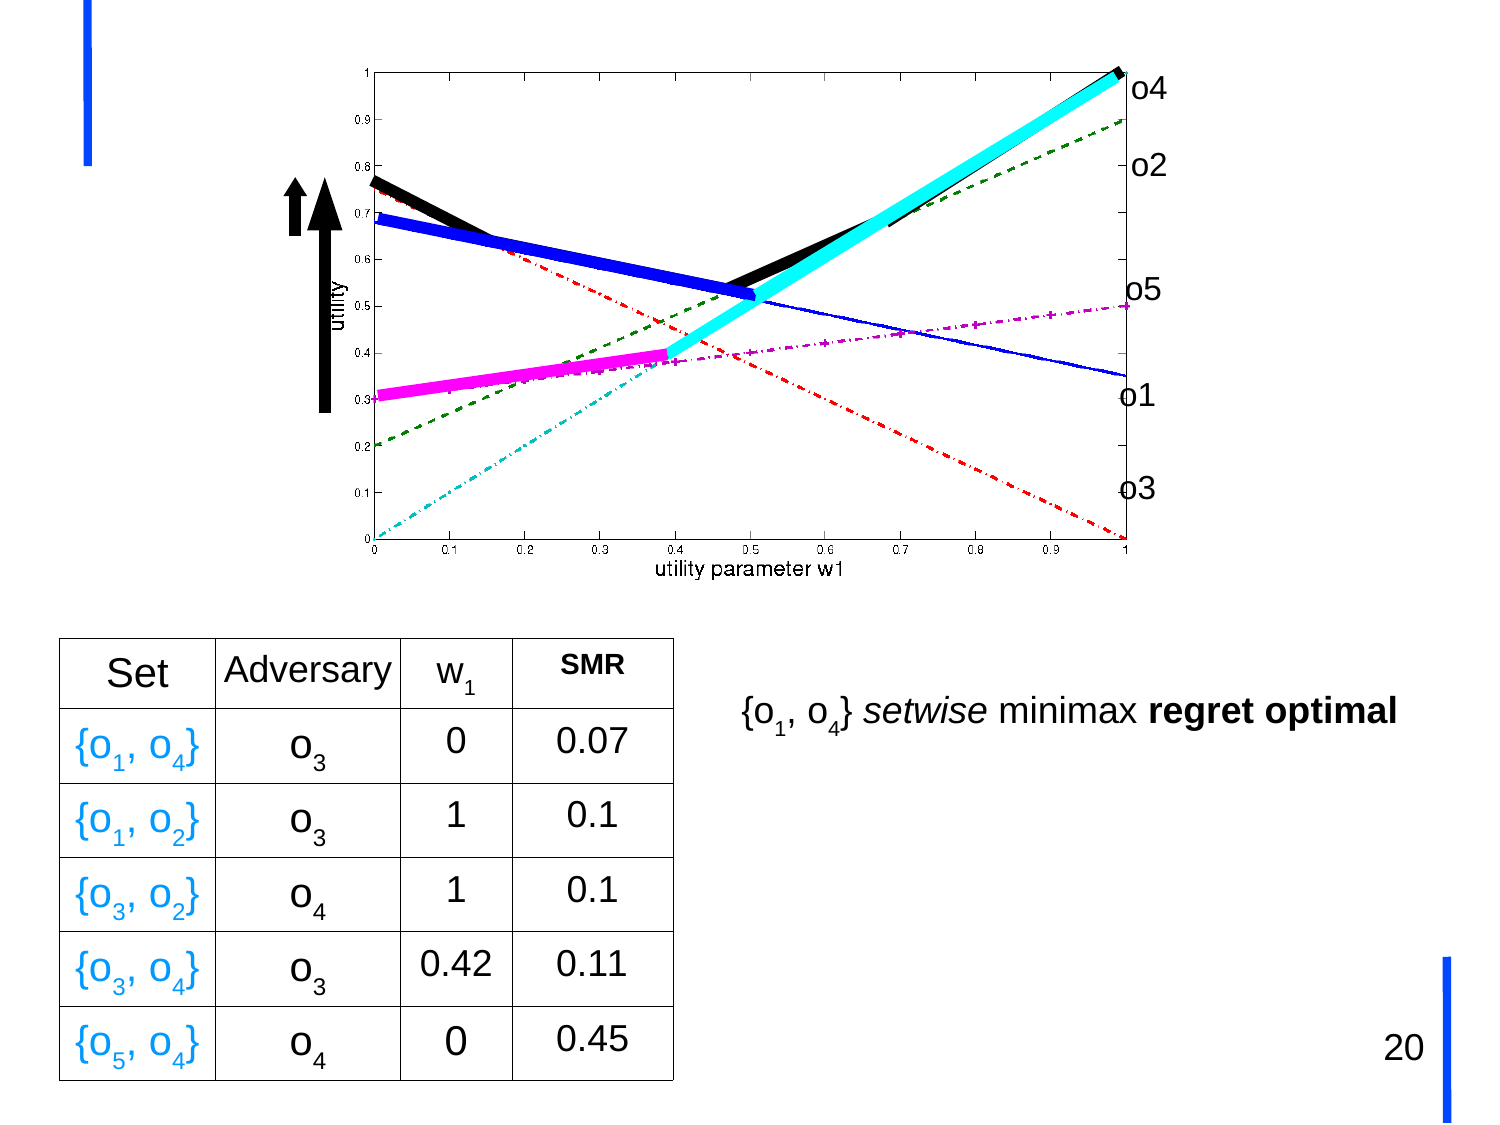

o4
o2
o5
o1
o3
| Set | Adversary | w1 | SMR |
| --- | --- | --- | --- |
| {o1, o4} | o3 | 0 | 0.07 |
| {o1, o2} | o3 | 1 | 0.1 |
| {o3, o2} | o4 | 1 | 0.1 |
| {o3, o4} | o3 | 0.42 | 0.11 |
| {o5, o4} | o4 | 0 | 0.45 |
{o1, o4} setwise minimax regret optimal
20